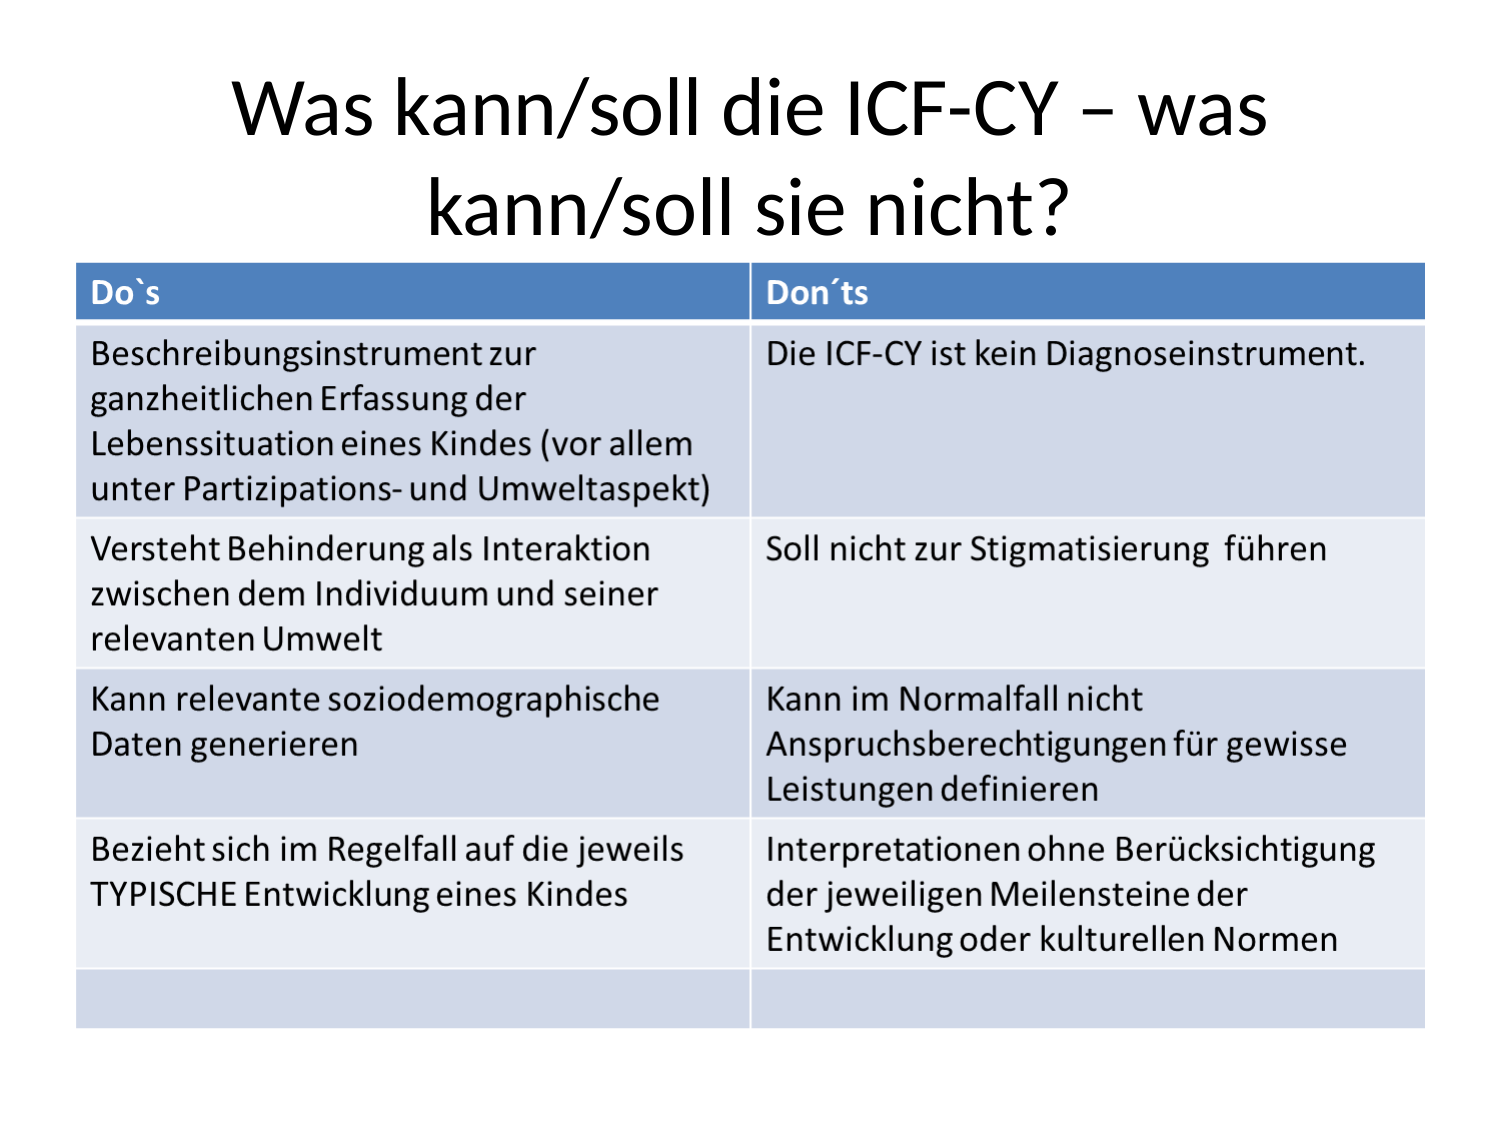

# Was kann/soll die ICF-CY – was kann/soll sie nicht?